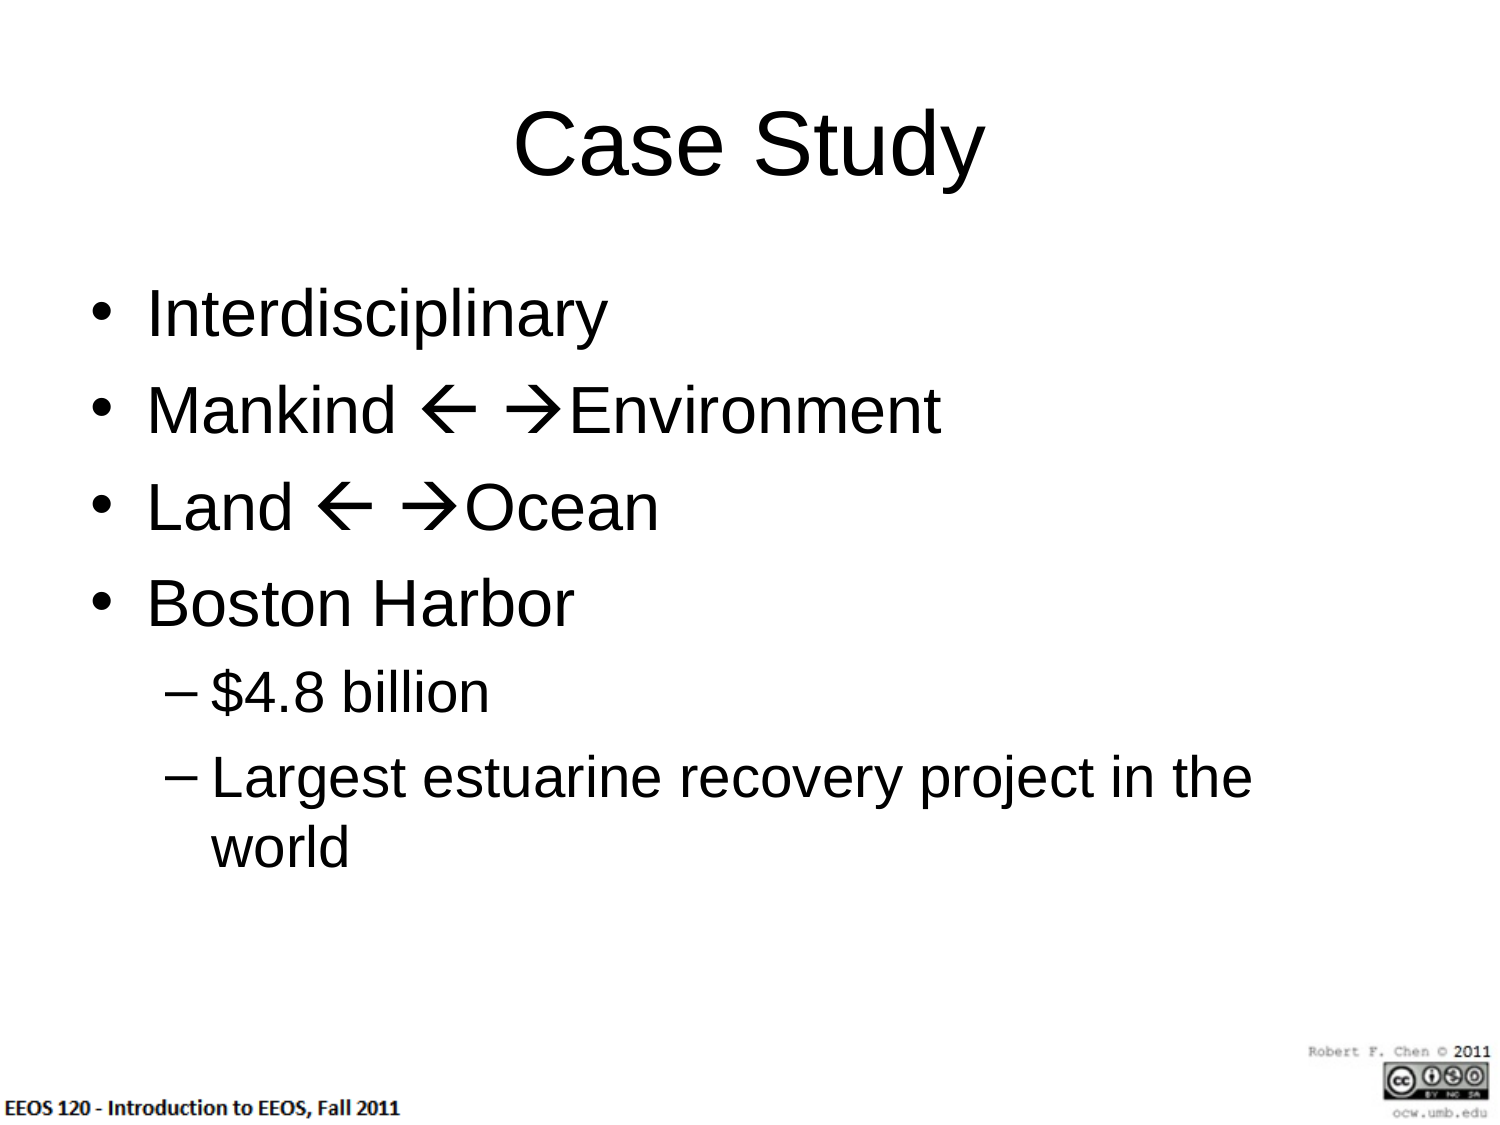

# Case Study
Interdisciplinary
Mankind  Environment
Land  Ocean
Boston Harbor
$4.8 billion
Largest estuarine recovery project in the world